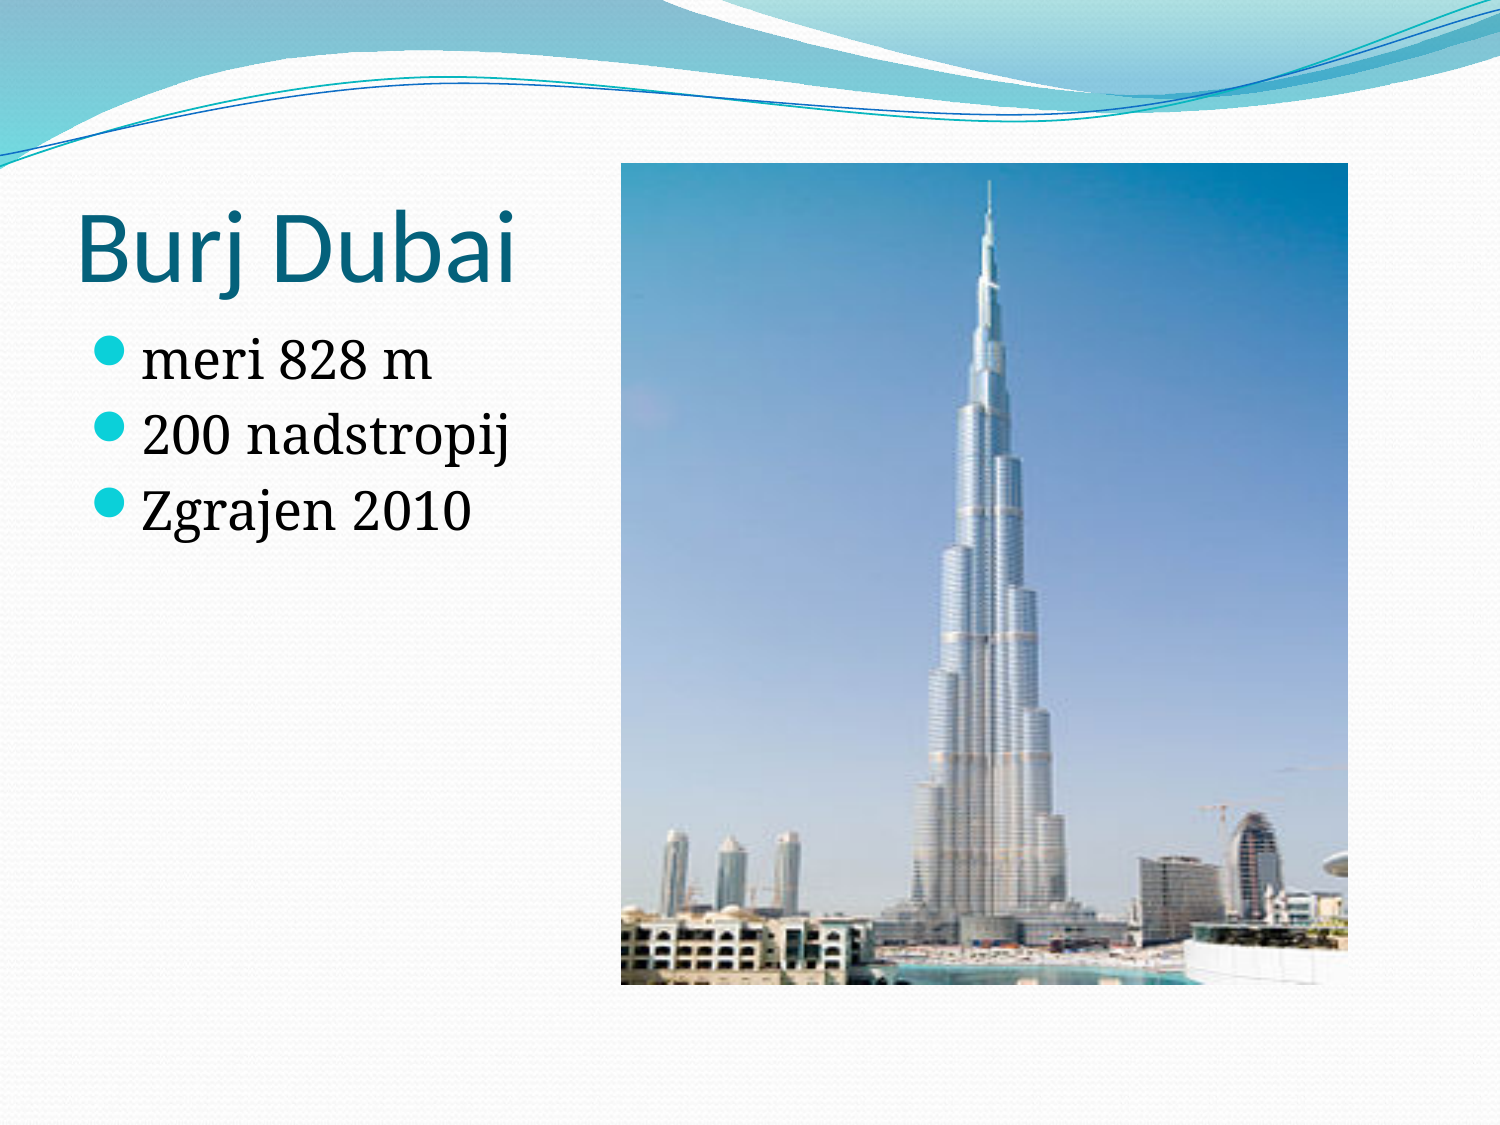

# Burj Dubai
meri 828 m
200 nadstropij
Zgrajen 2010